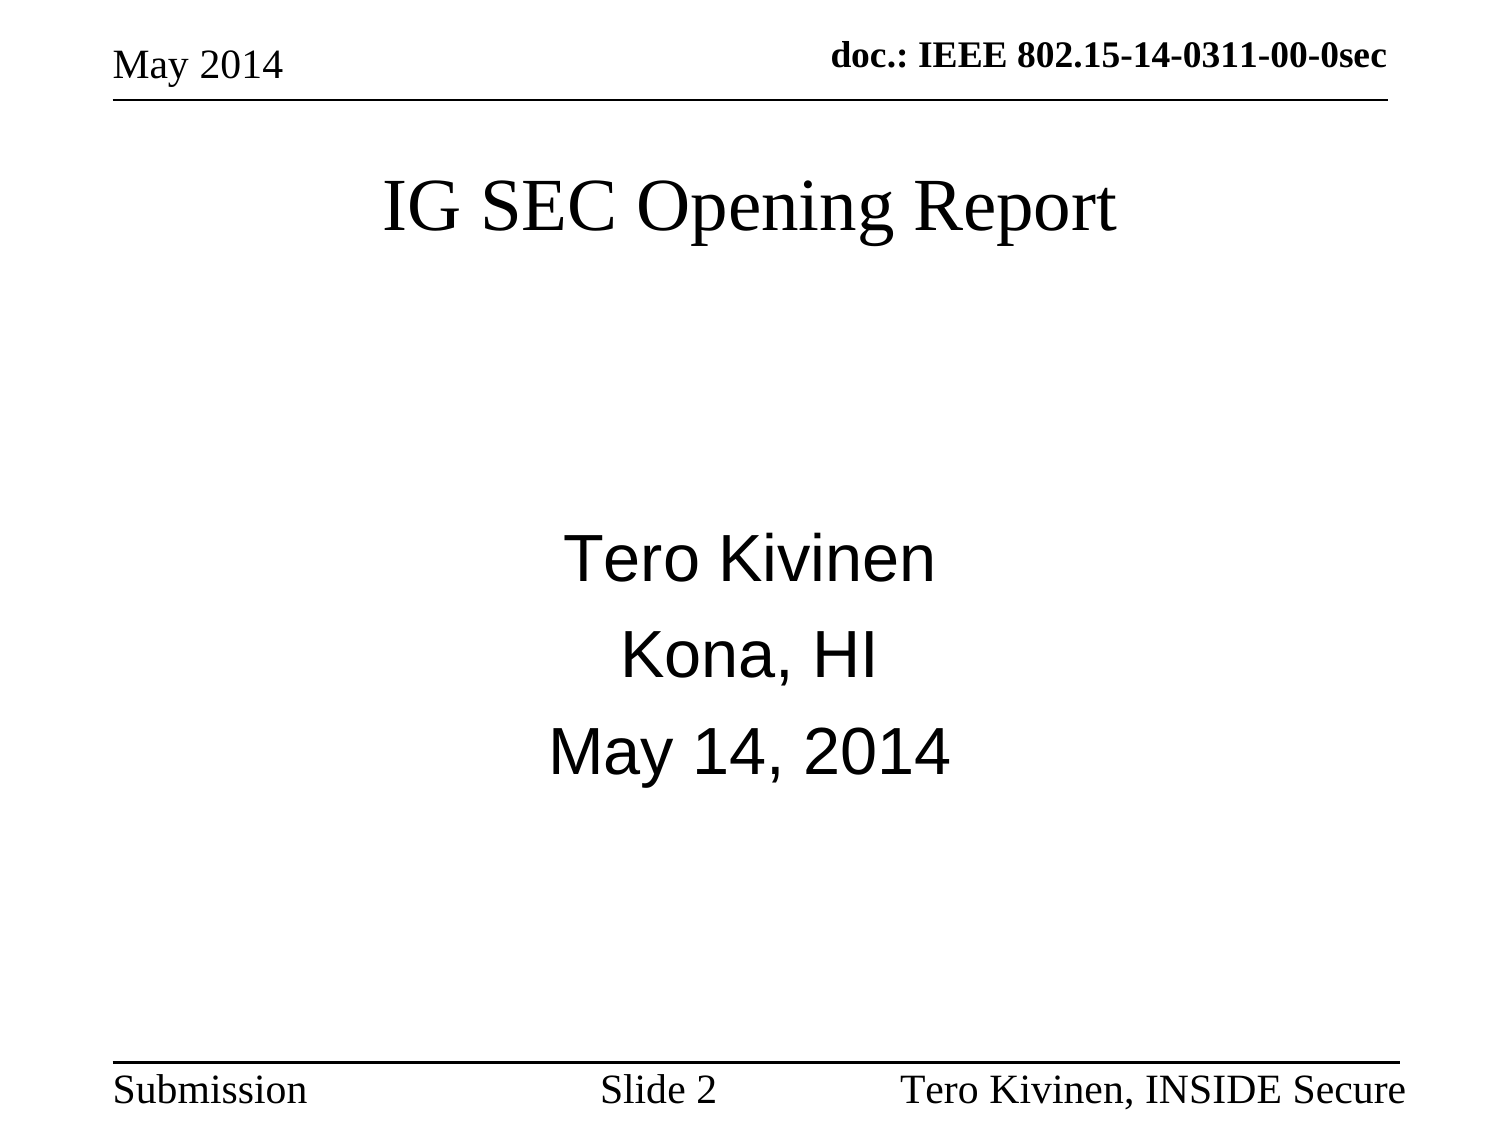

May 2014
# IG SEC Opening Report
Tero Kivinen
Kona, HI
May 14, 2014
2
Tero Kivinen, INSIDE Secure